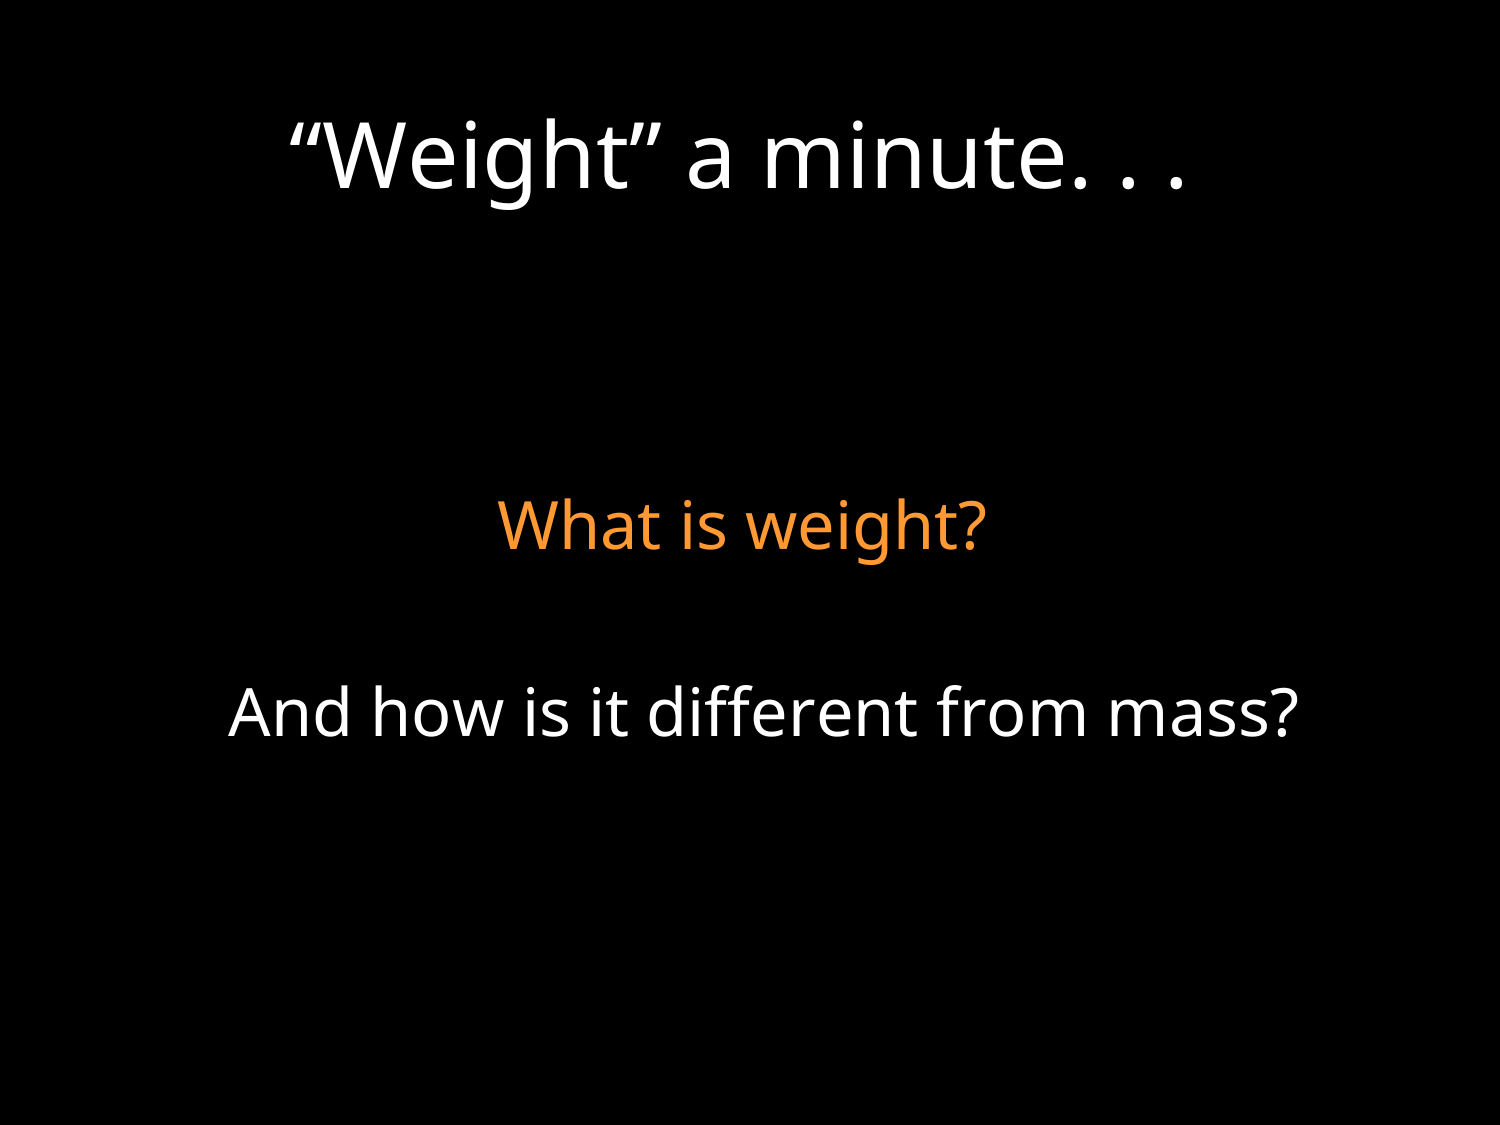

“Weight” a minute. . .
What is weight?
And how is it different from mass?